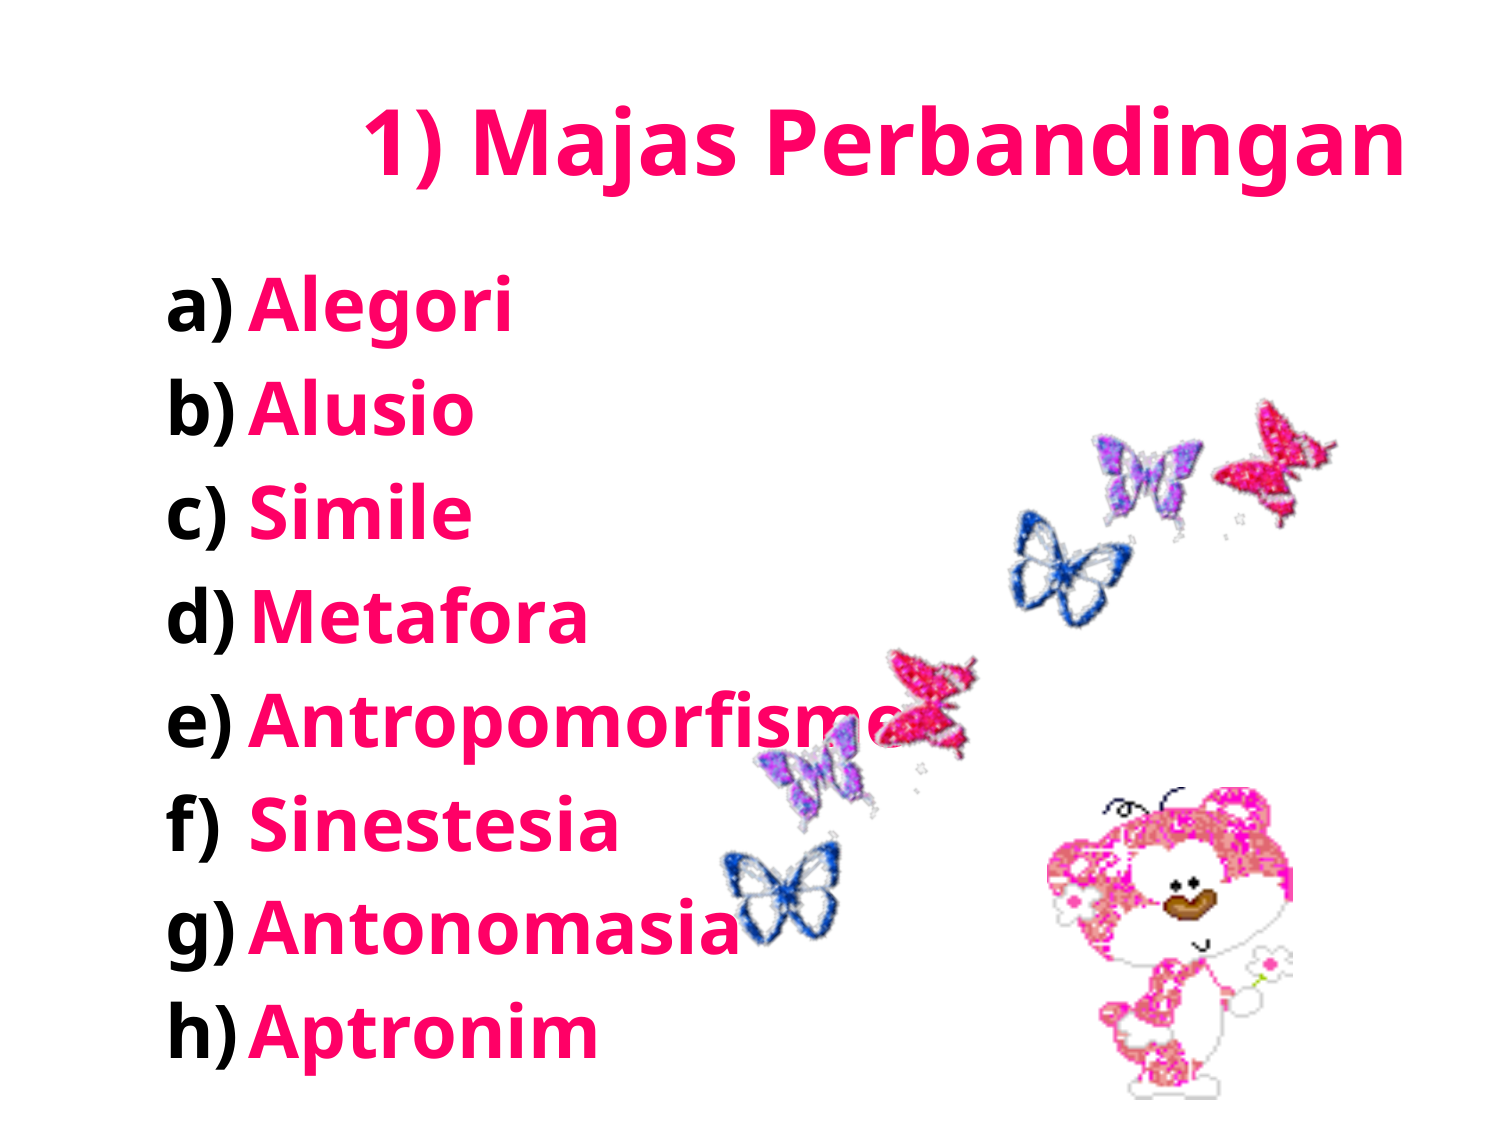

# 1) Majas Perbandingan
Alegori
Alusio
Simile
Metafora
Antropomorfisme
Sinestesia
Antonomasia
Aptronim